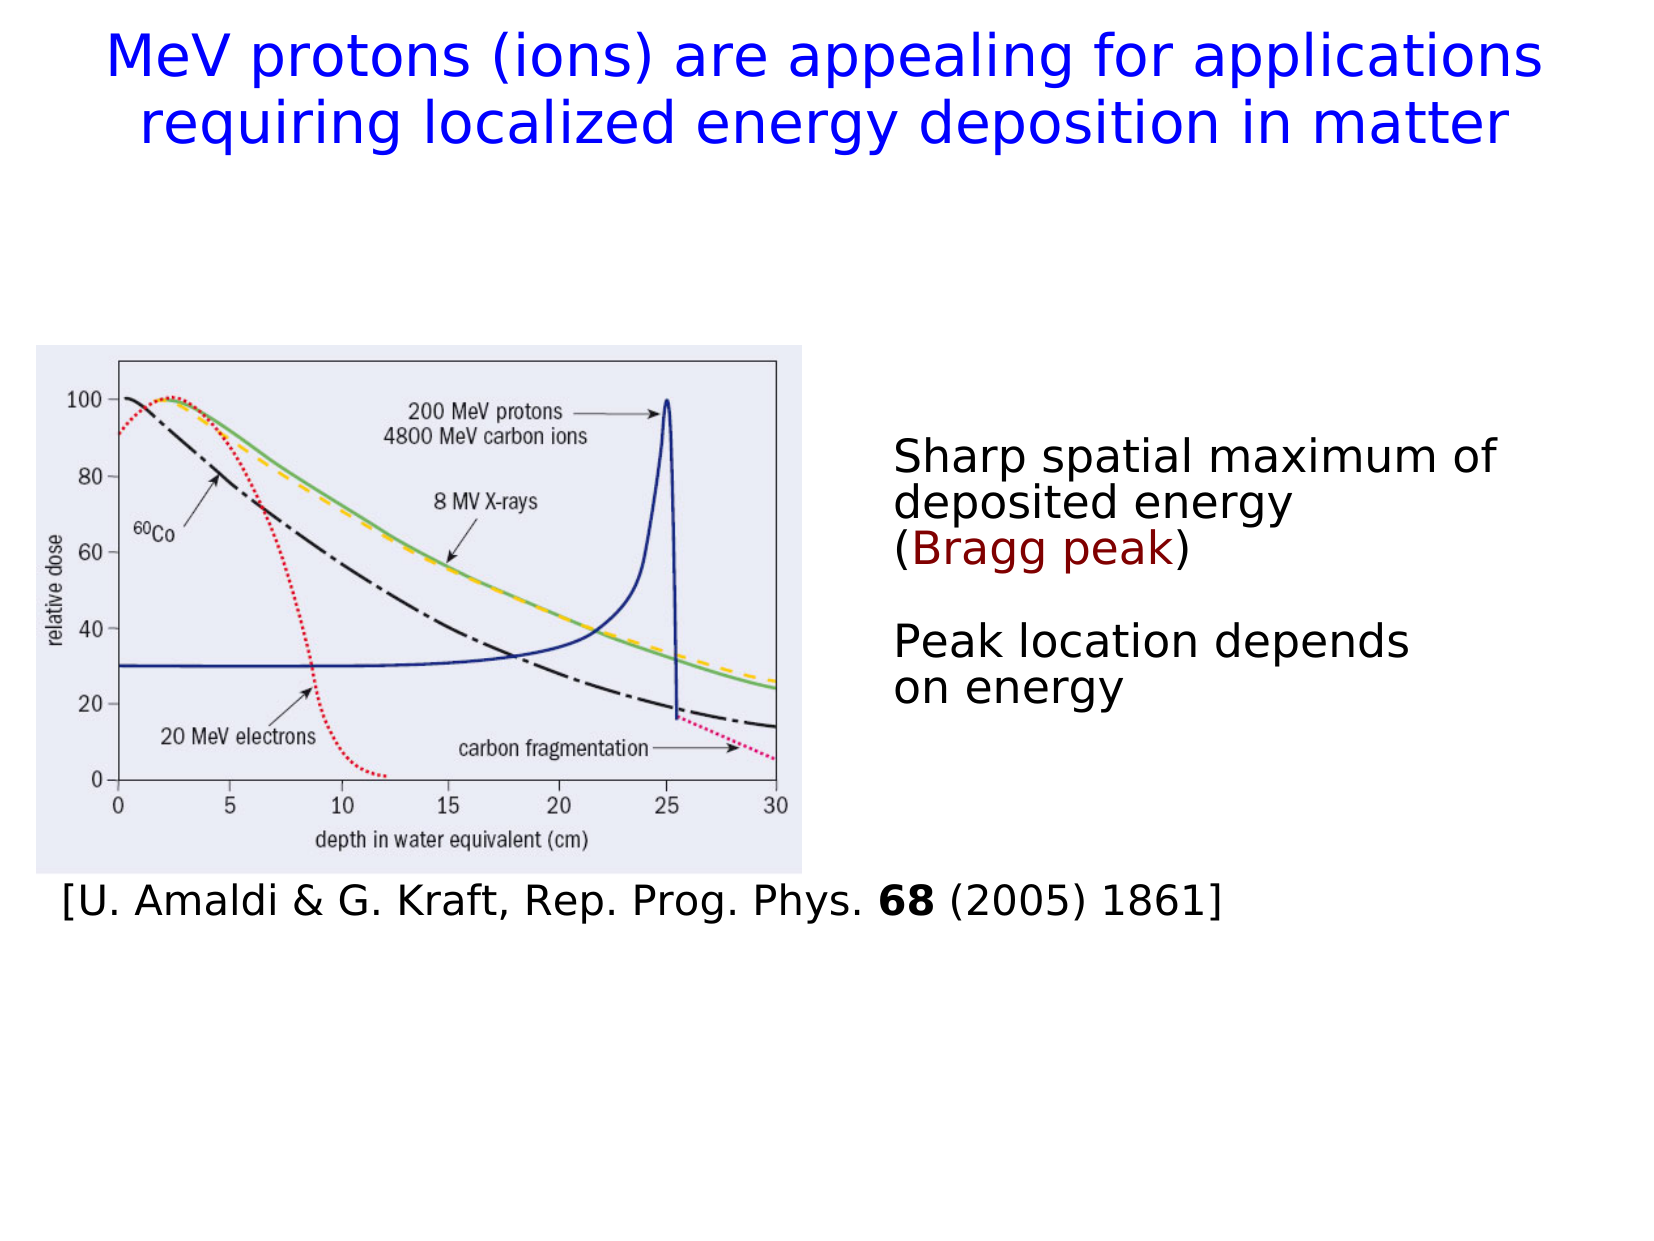

MeV protons (ions) are appealing for applications
requiring localized energy deposition in matter
Sharp spatial maximum of
deposited energy
(Bragg peak)
Peak location depends
on energy
[U. Amaldi & G. Kraft, Rep. Prog. Phys. 68 (2005) 1861]